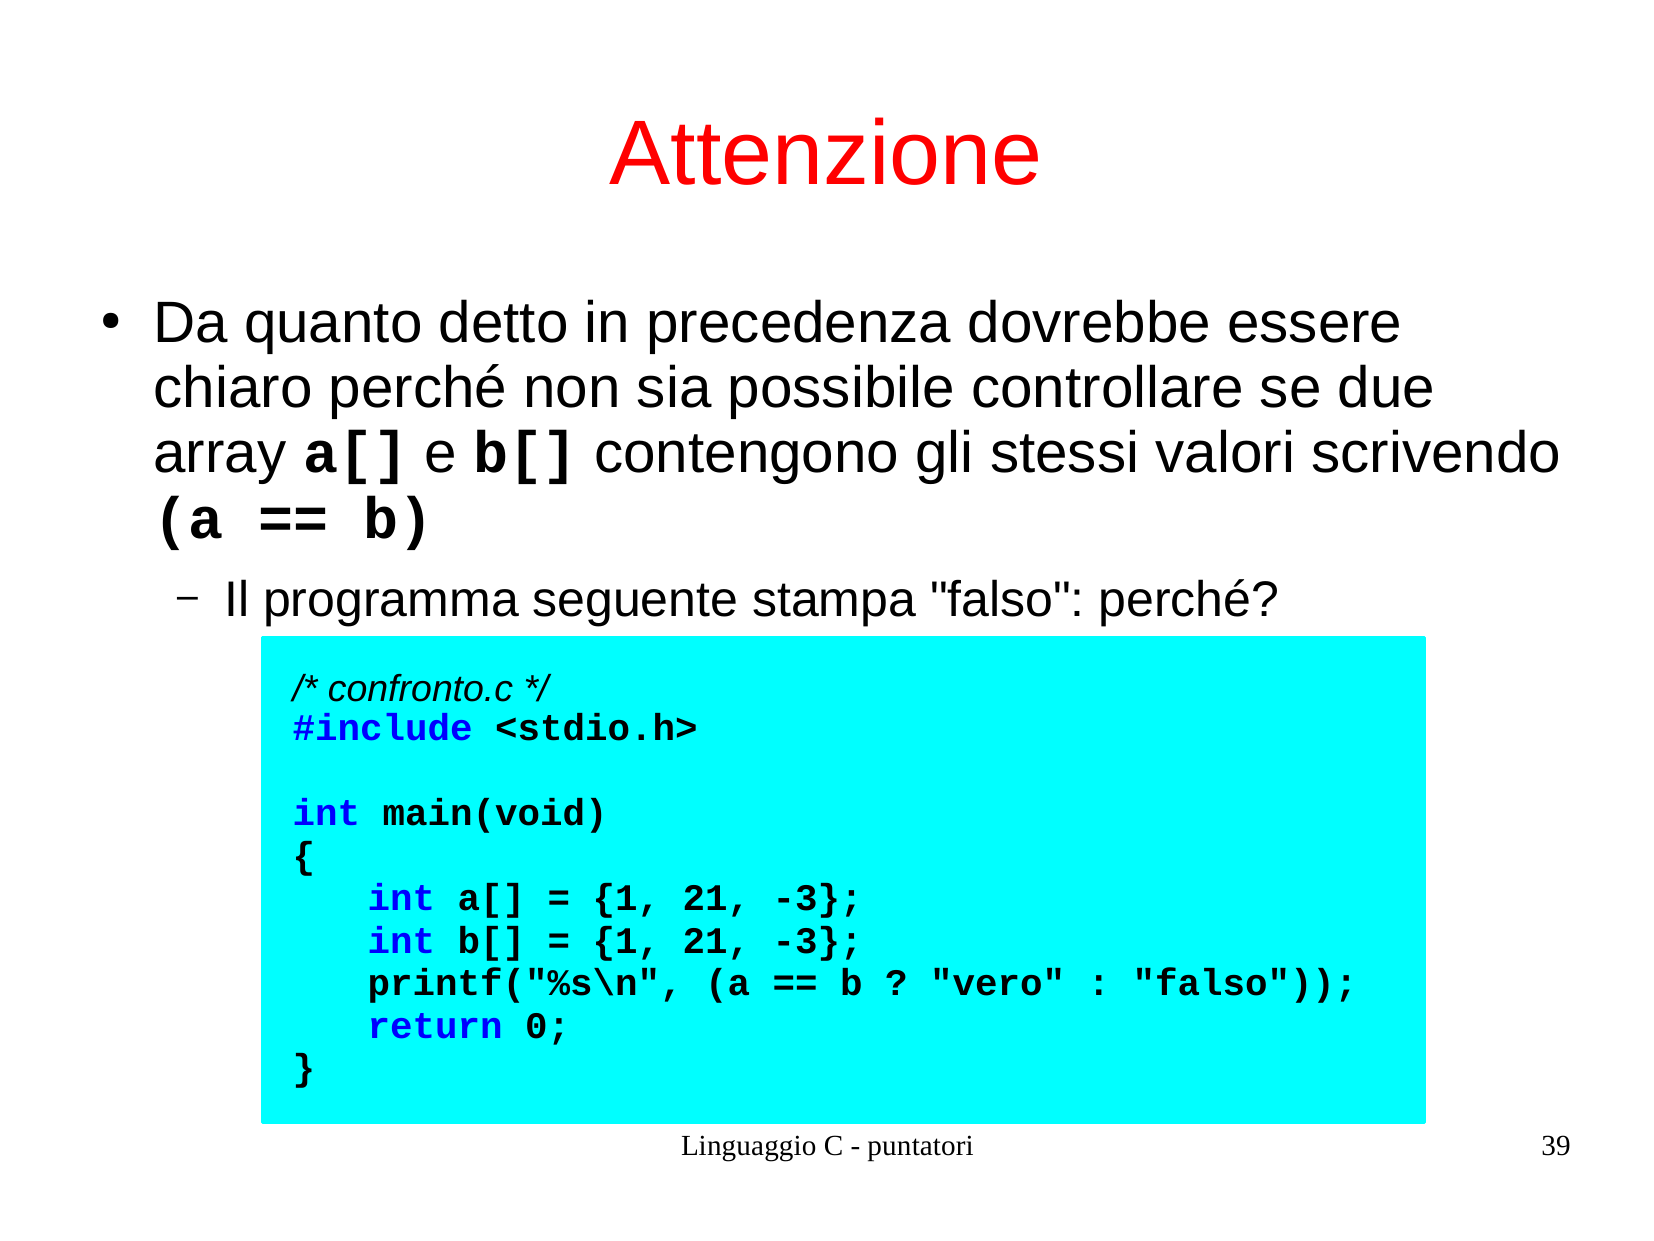

# Attenzione
Da quanto detto in precedenza dovrebbe essere chiaro perché non sia possibile controllare se due array a[] e b[] contengono gli stessi valori scrivendo (a == b)
Il programma seguente stampa "falso": perché?
/* confronto.c */
#include <stdio.h>
int main(void)
{
	int a[] = {1, 21, -3};
	int b[] = {1, 21, -3};
	printf("%s\n", (a == b ? "vero" : "falso"));
	return 0;
}
Linguaggio C - puntatori
39